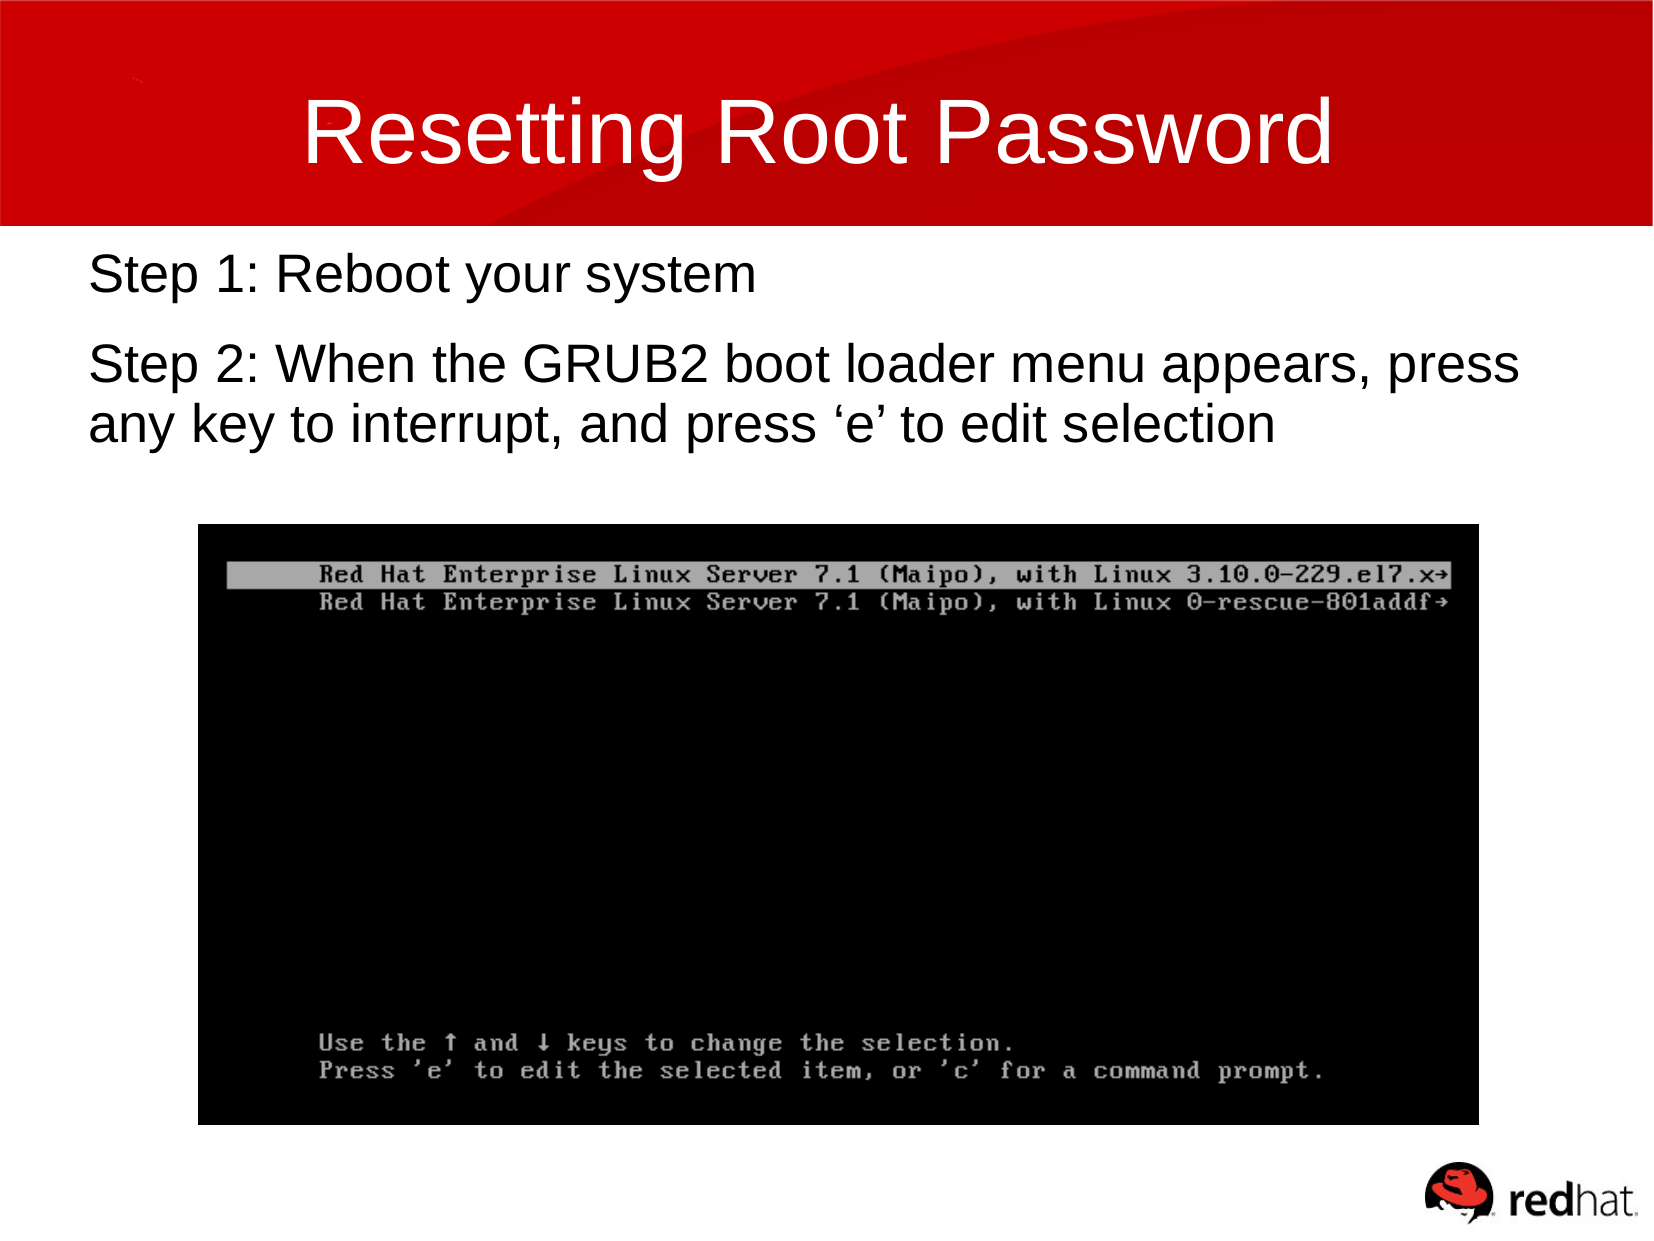

# Resetting Root Password
Step 1: Reboot your system
Step 2: When the GRUB2 boot loader menu appears, press any key to interrupt, and press ‘e’ to edit selection